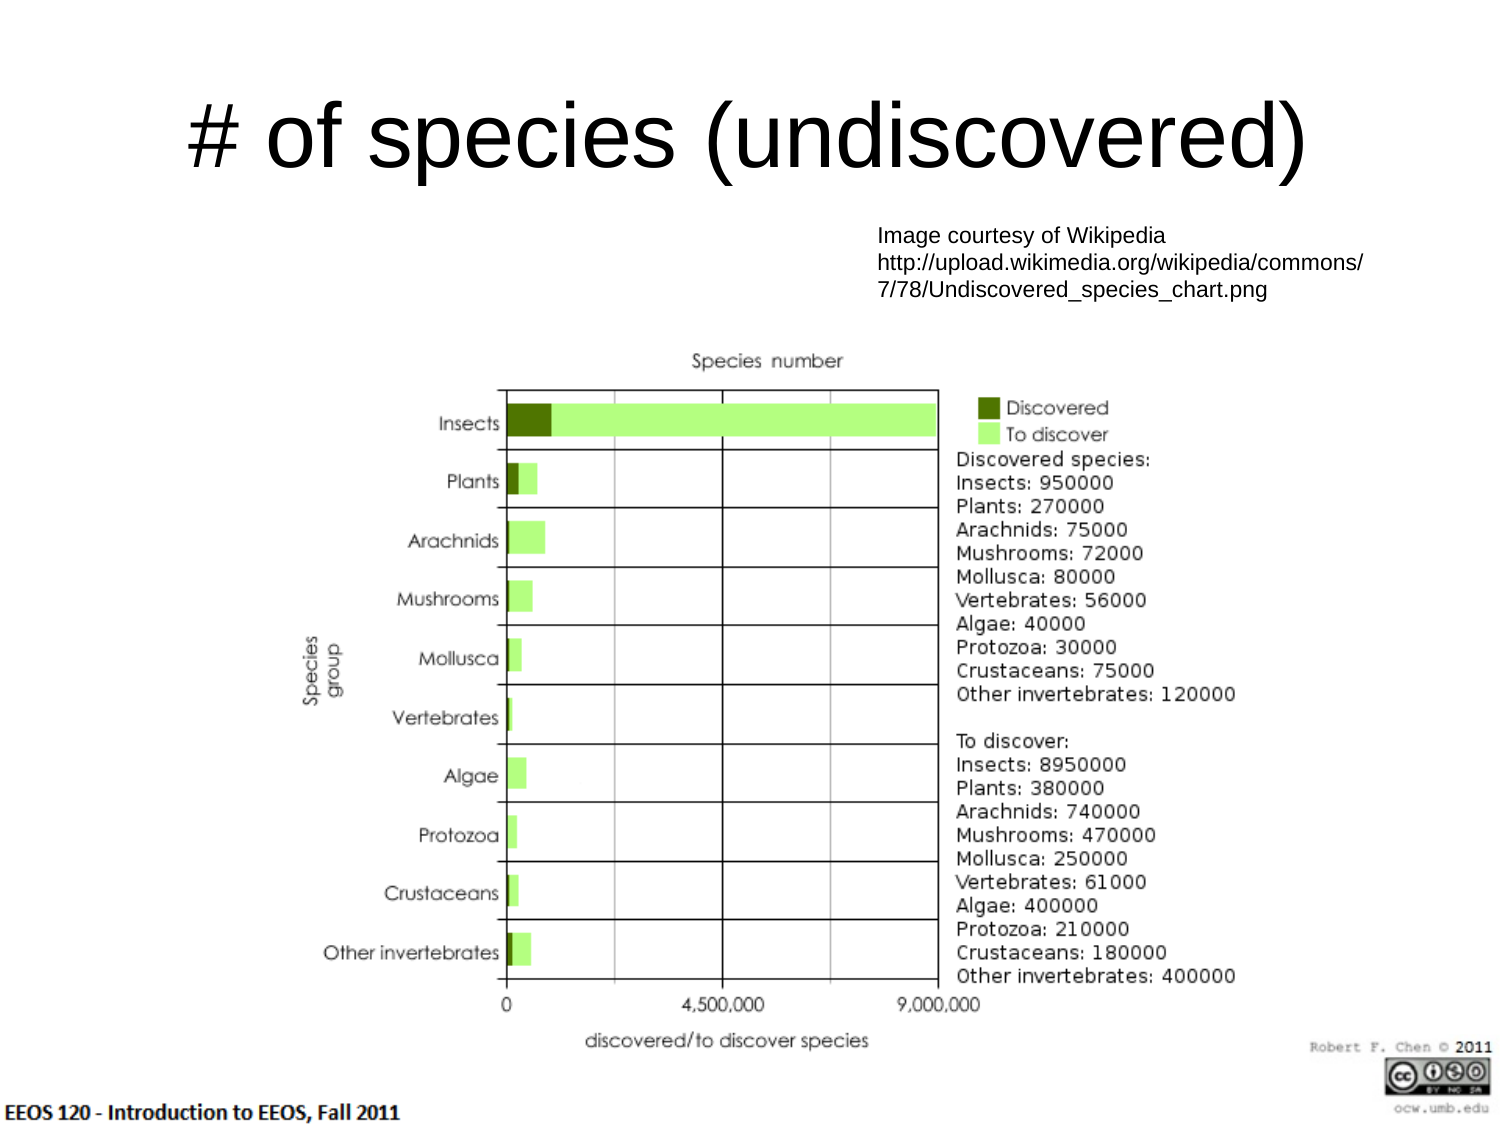

# # of species (undiscovered)
Image courtesy of Wikipedia
http://upload.wikimedia.org/wikipedia/commons/7/78/Undiscovered_species_chart.png